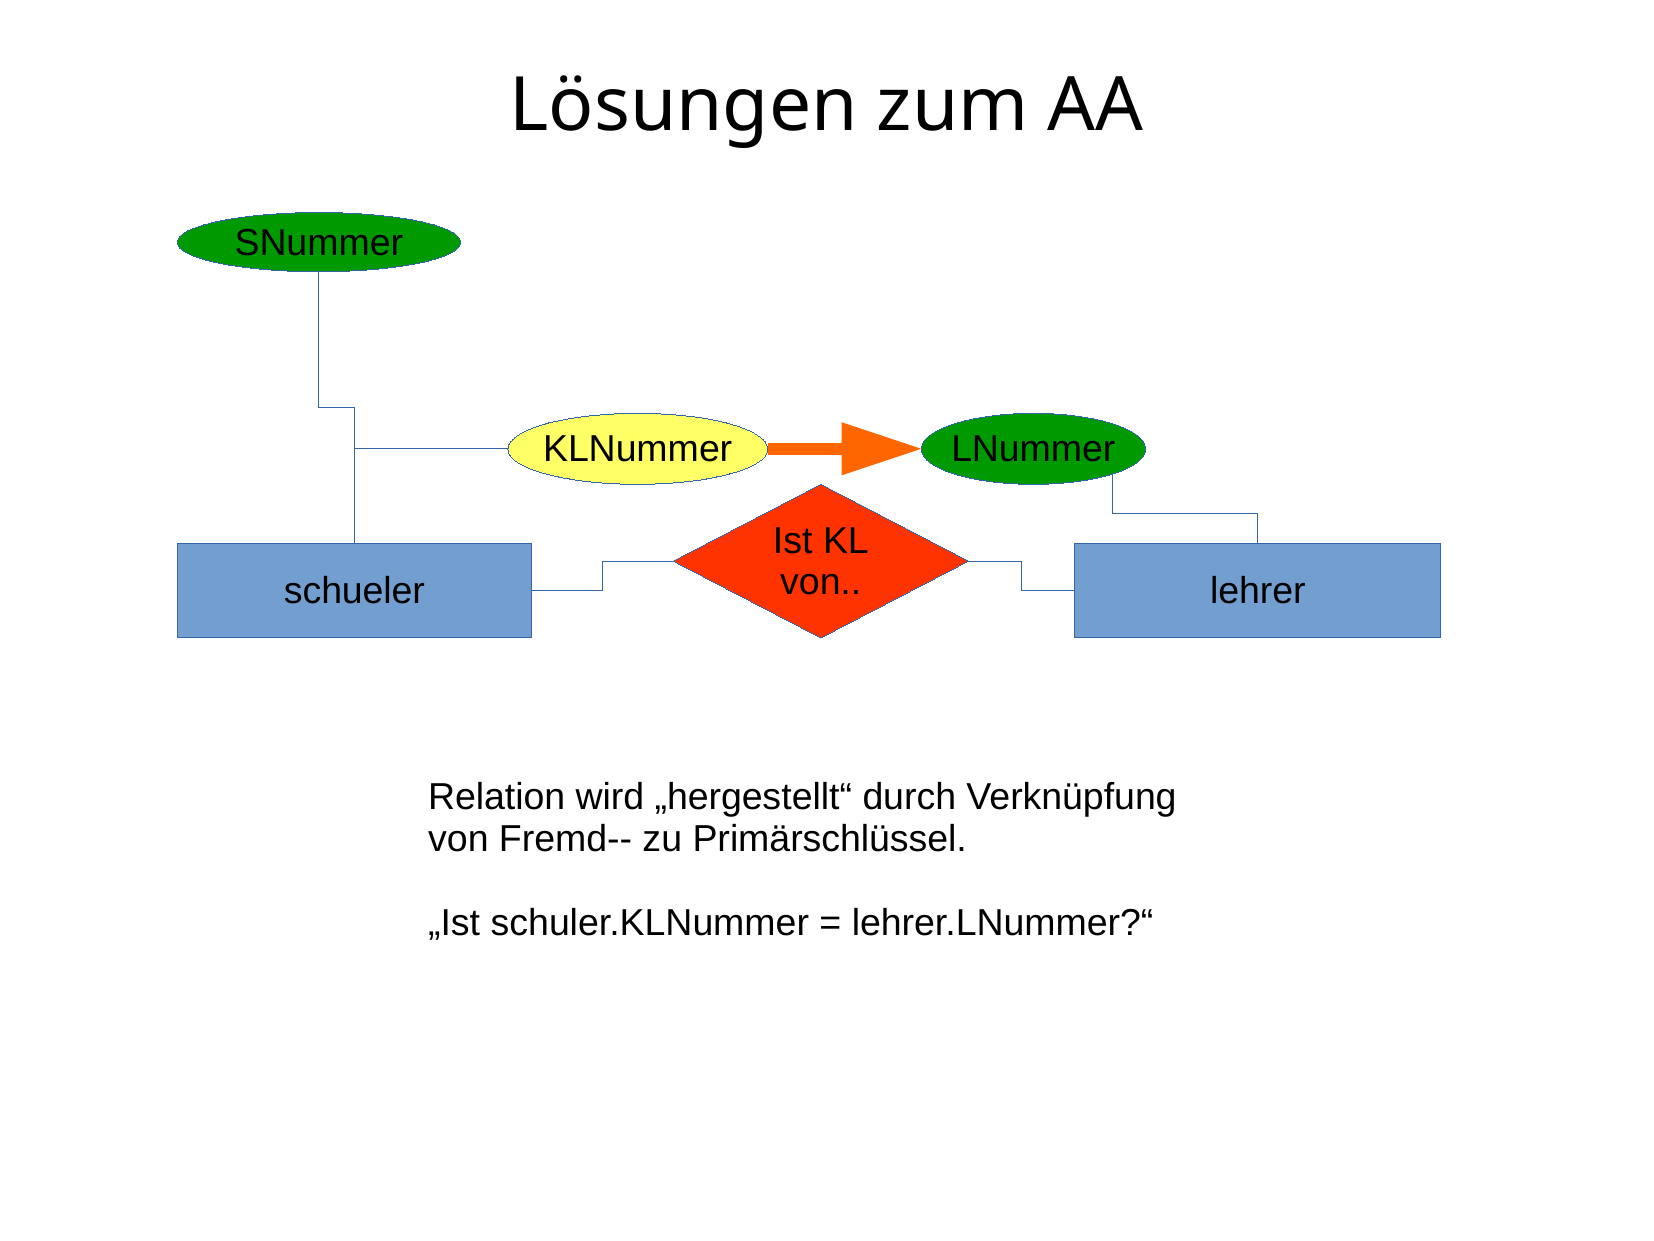

# Lösungen zum AA
SNummer
KLNummer
LNummer
Ist KL
von..
schueler
lehrer
Relation wird „hergestellt“ durch Verknüpfung von Fremd-- zu Primärschlüssel.
„Ist schuler.KLNummer = lehrer.LNummer?“